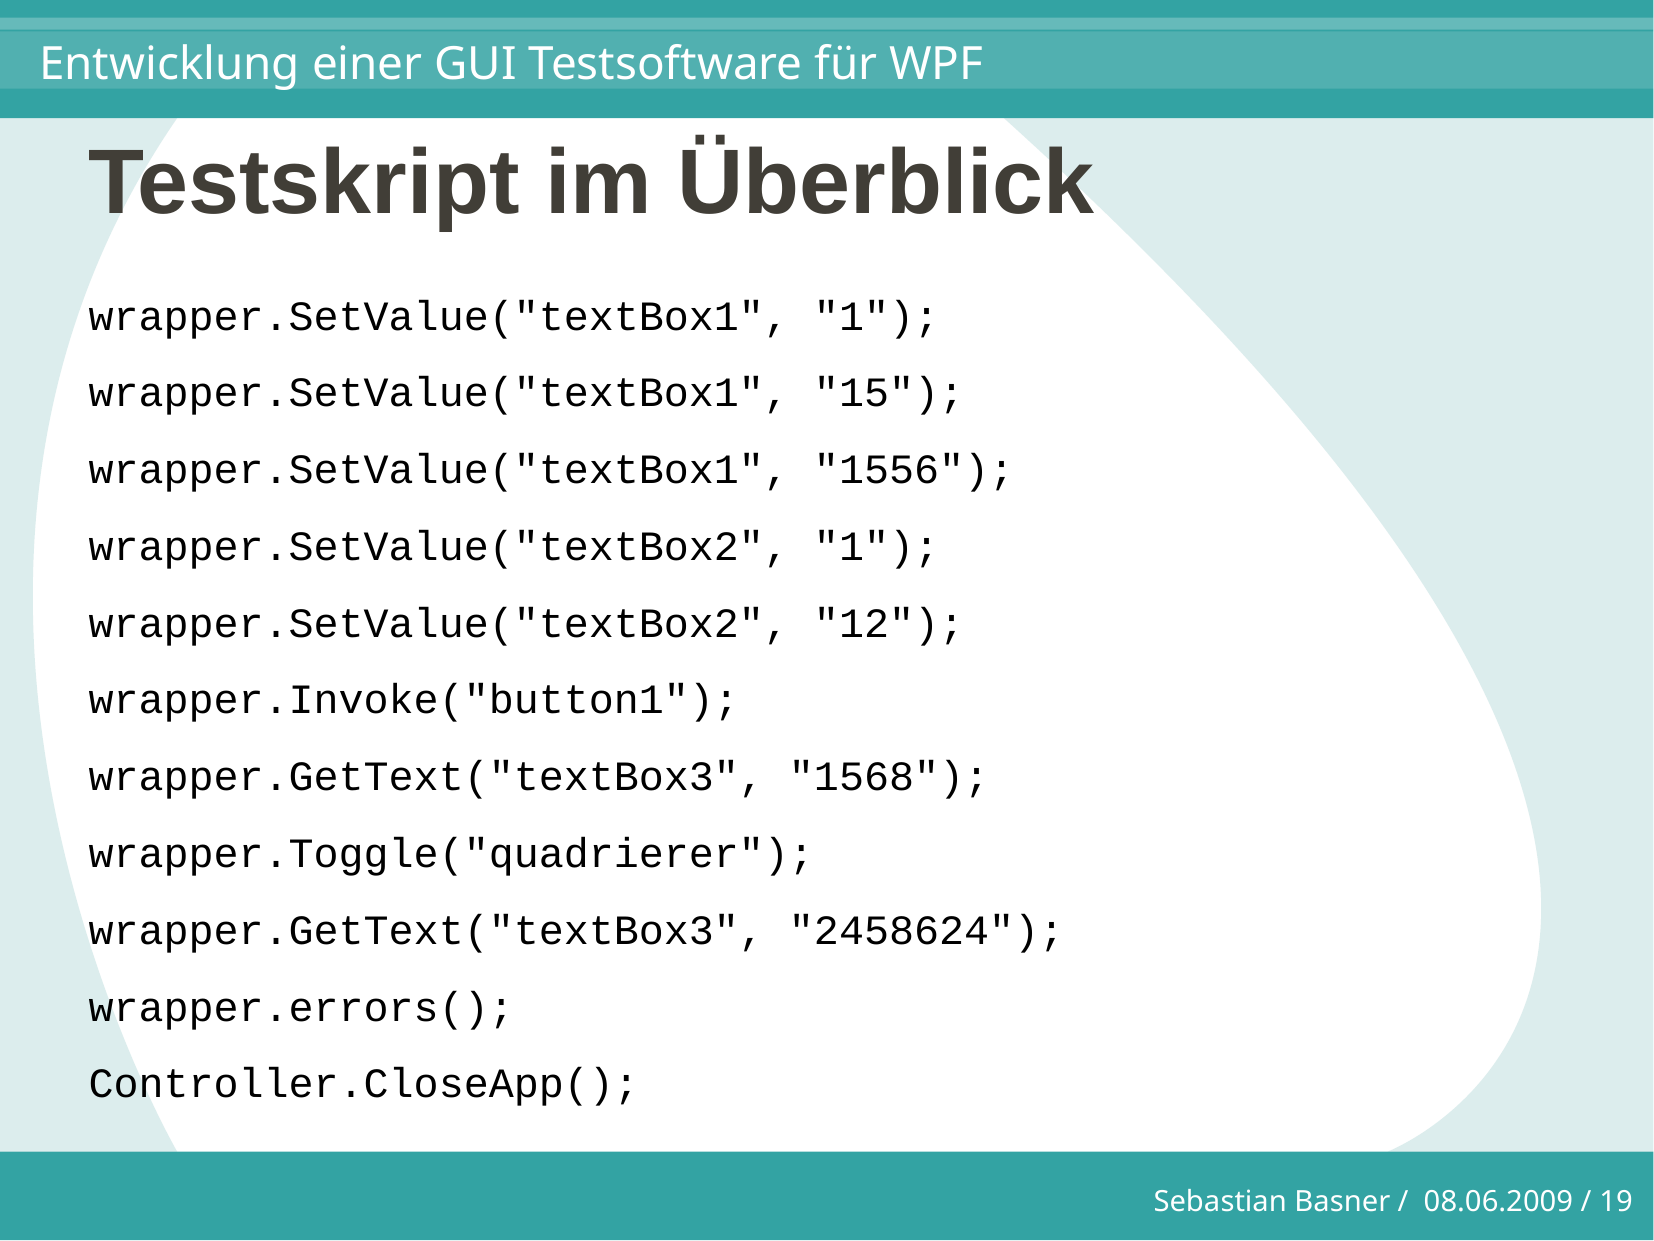

# Testskript im Überblick
wrapper.SetValue("textBox1", "1");
wrapper.SetValue("textBox1", "15");
wrapper.SetValue("textBox1", "1556");
wrapper.SetValue("textBox2", "1");
wrapper.SetValue("textBox2", "12");
wrapper.Invoke("button1");
wrapper.GetText("textBox3", "1568");
wrapper.Toggle("quadrierer");
wrapper.GetText("textBox3", "2458624");
wrapper.errors();
Controller.CloseApp();